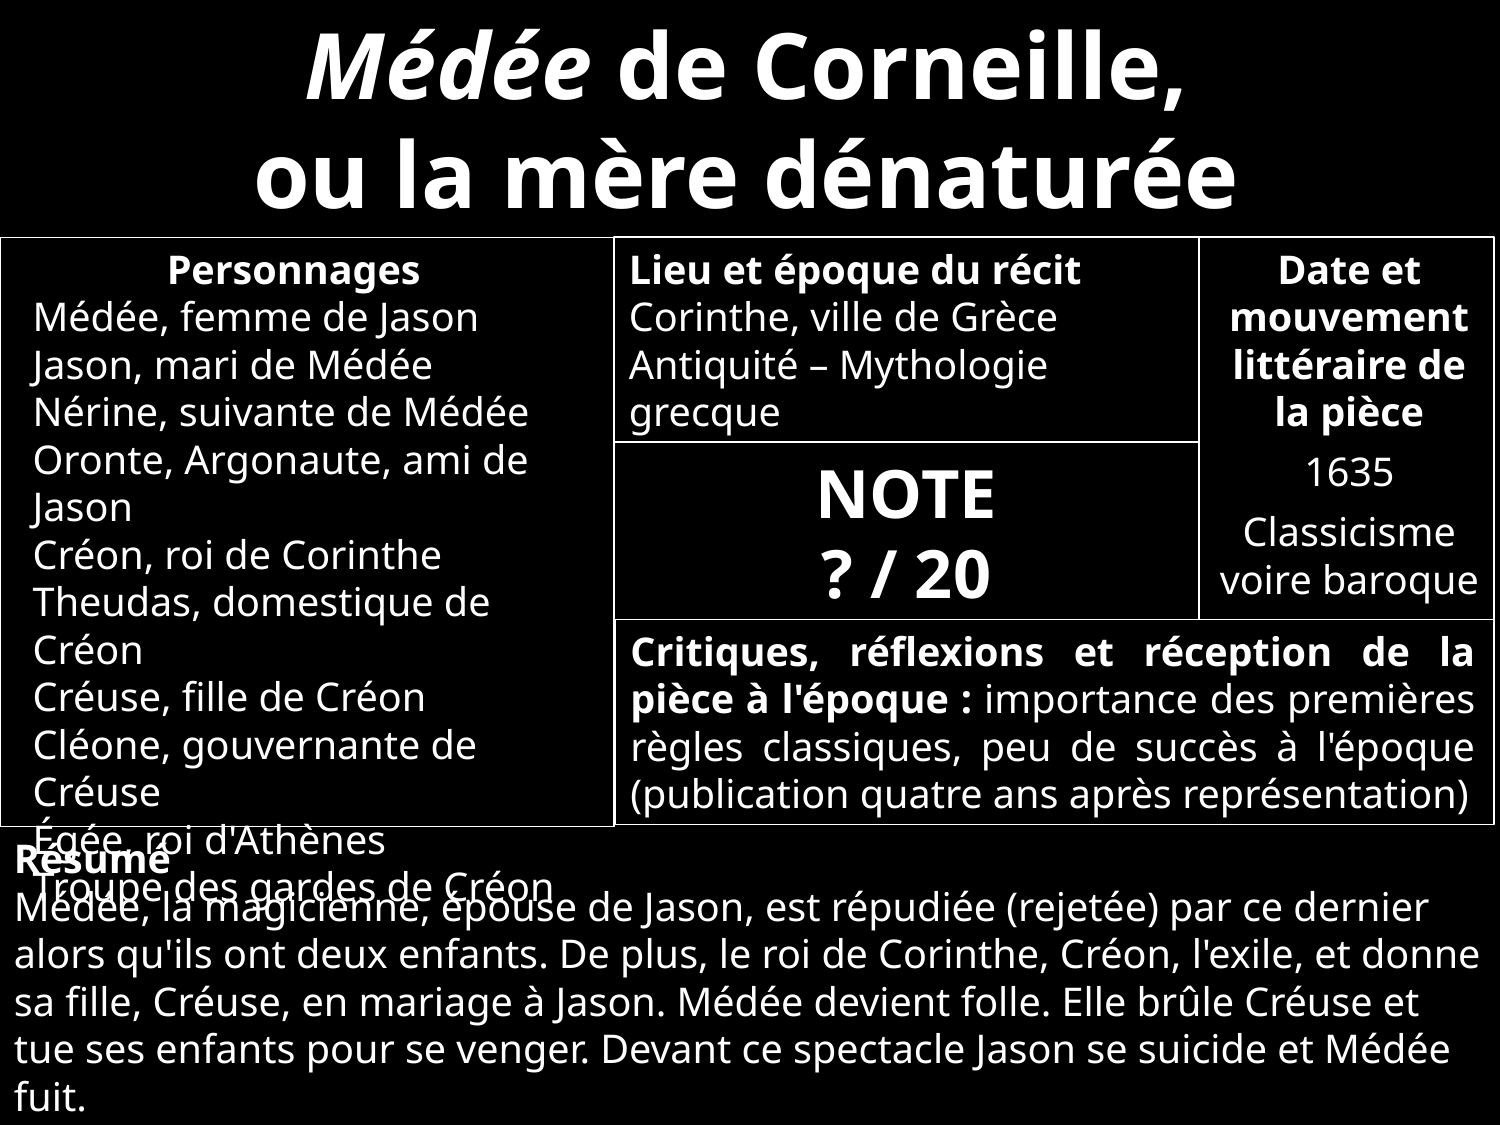

Médée de Corneille,
ou la mère dénaturée
Personnages
Médée, femme de Jason
Jason, mari de Médée
Nérine, suivante de Médée
Oronte, Argonaute, ami de Jason
Créon, roi de Corinthe
Theudas, domestique de Créon
Créuse, fille de Créon
Cléone, gouvernante de Créuse
Égée, roi d'Athènes
Troupe des gardes de Créon
Lieu et époque du récit
Corinthe, ville de Grèce
Antiquité – Mythologie grecque
Date et mouvement littéraire de la pièce
1635
Classicisme voire baroque
NOTE
? / 20
Critiques, réflexions et réception de la pièce à l'époque : importance des premières règles classiques, peu de succès à l'époque (publication quatre ans après représentation)
Résumé
Médée, la magicienne, épouse de Jason, est répudiée (rejetée) par ce dernier alors qu'ils ont deux enfants. De plus, le roi de Corinthe, Créon, l'exile, et donne sa fille, Créuse, en mariage à Jason. Médée devient folle. Elle brûle Créuse et tue ses enfants pour se venger. Devant ce spectacle Jason se suicide et Médée fuit.